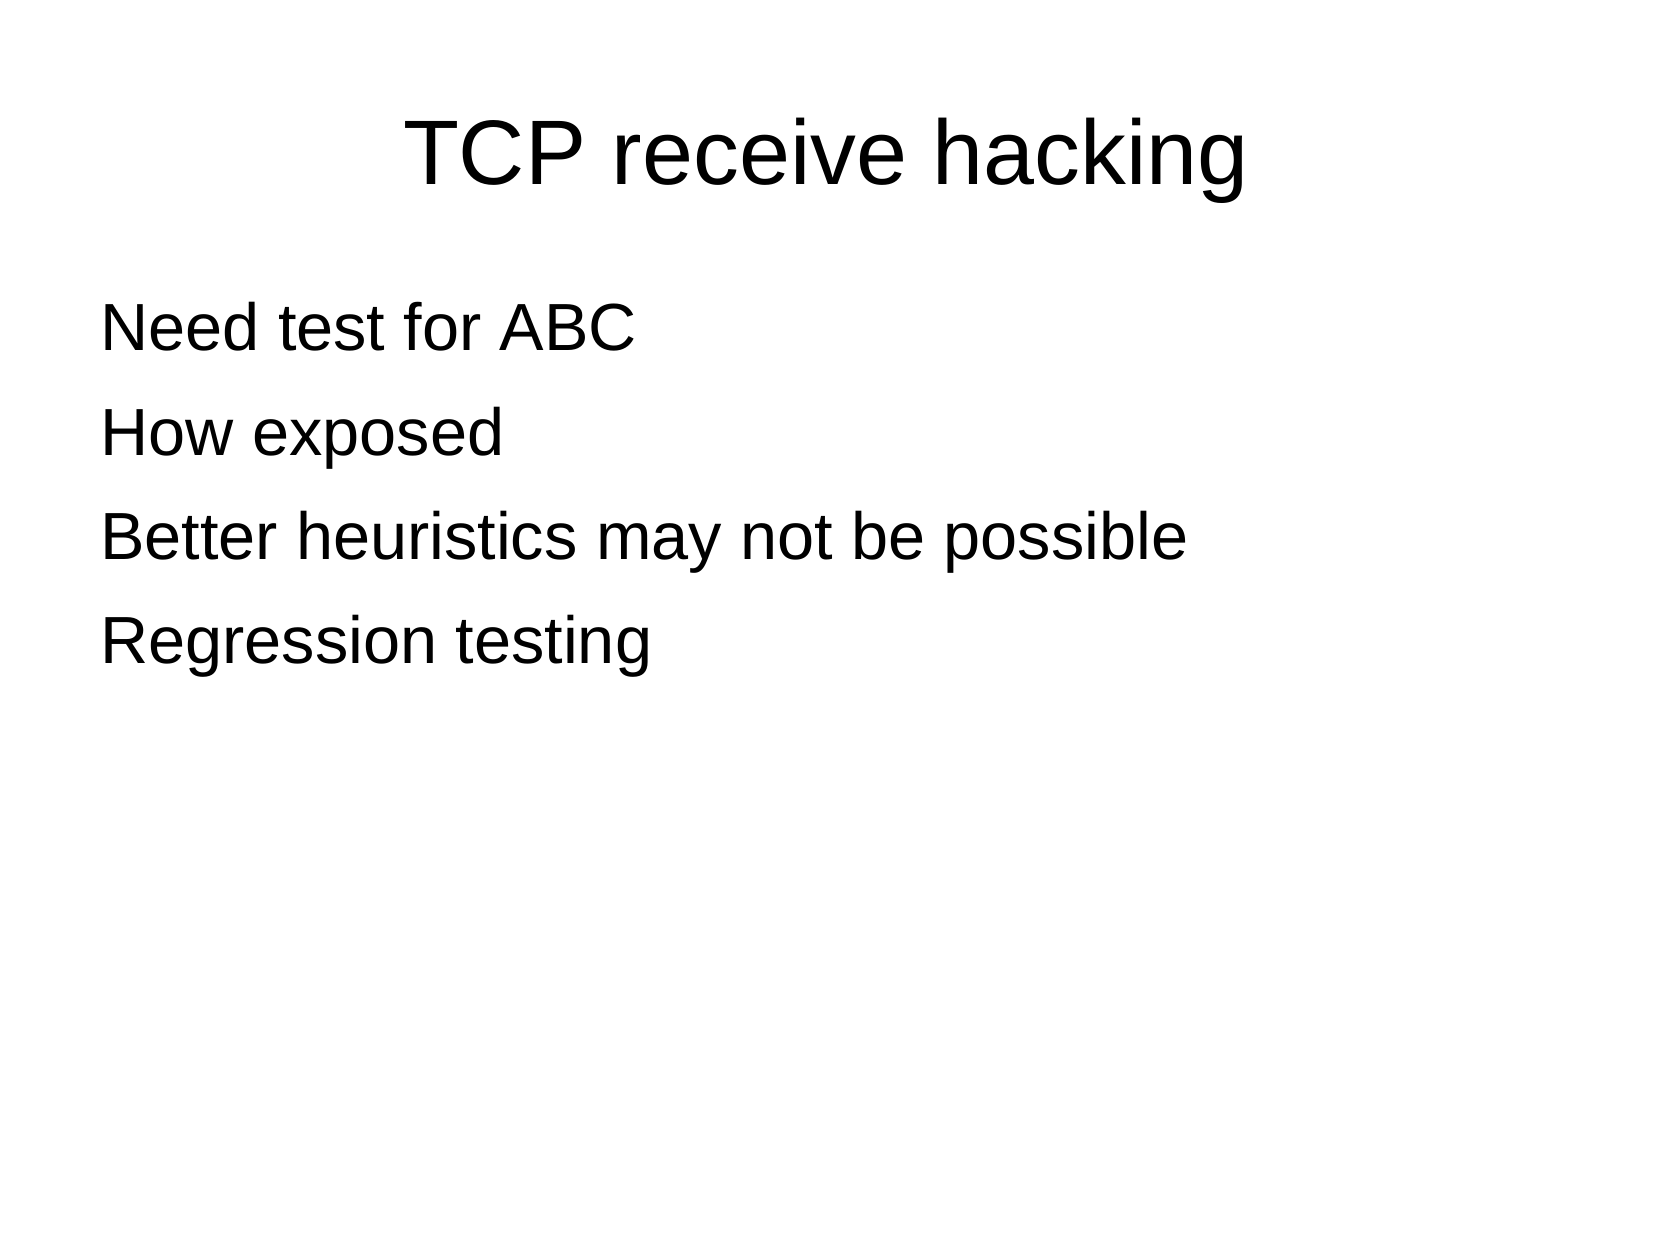

# TCP receive hacking
Need test for ABC
How exposed
Better heuristics may not be possible
Regression testing